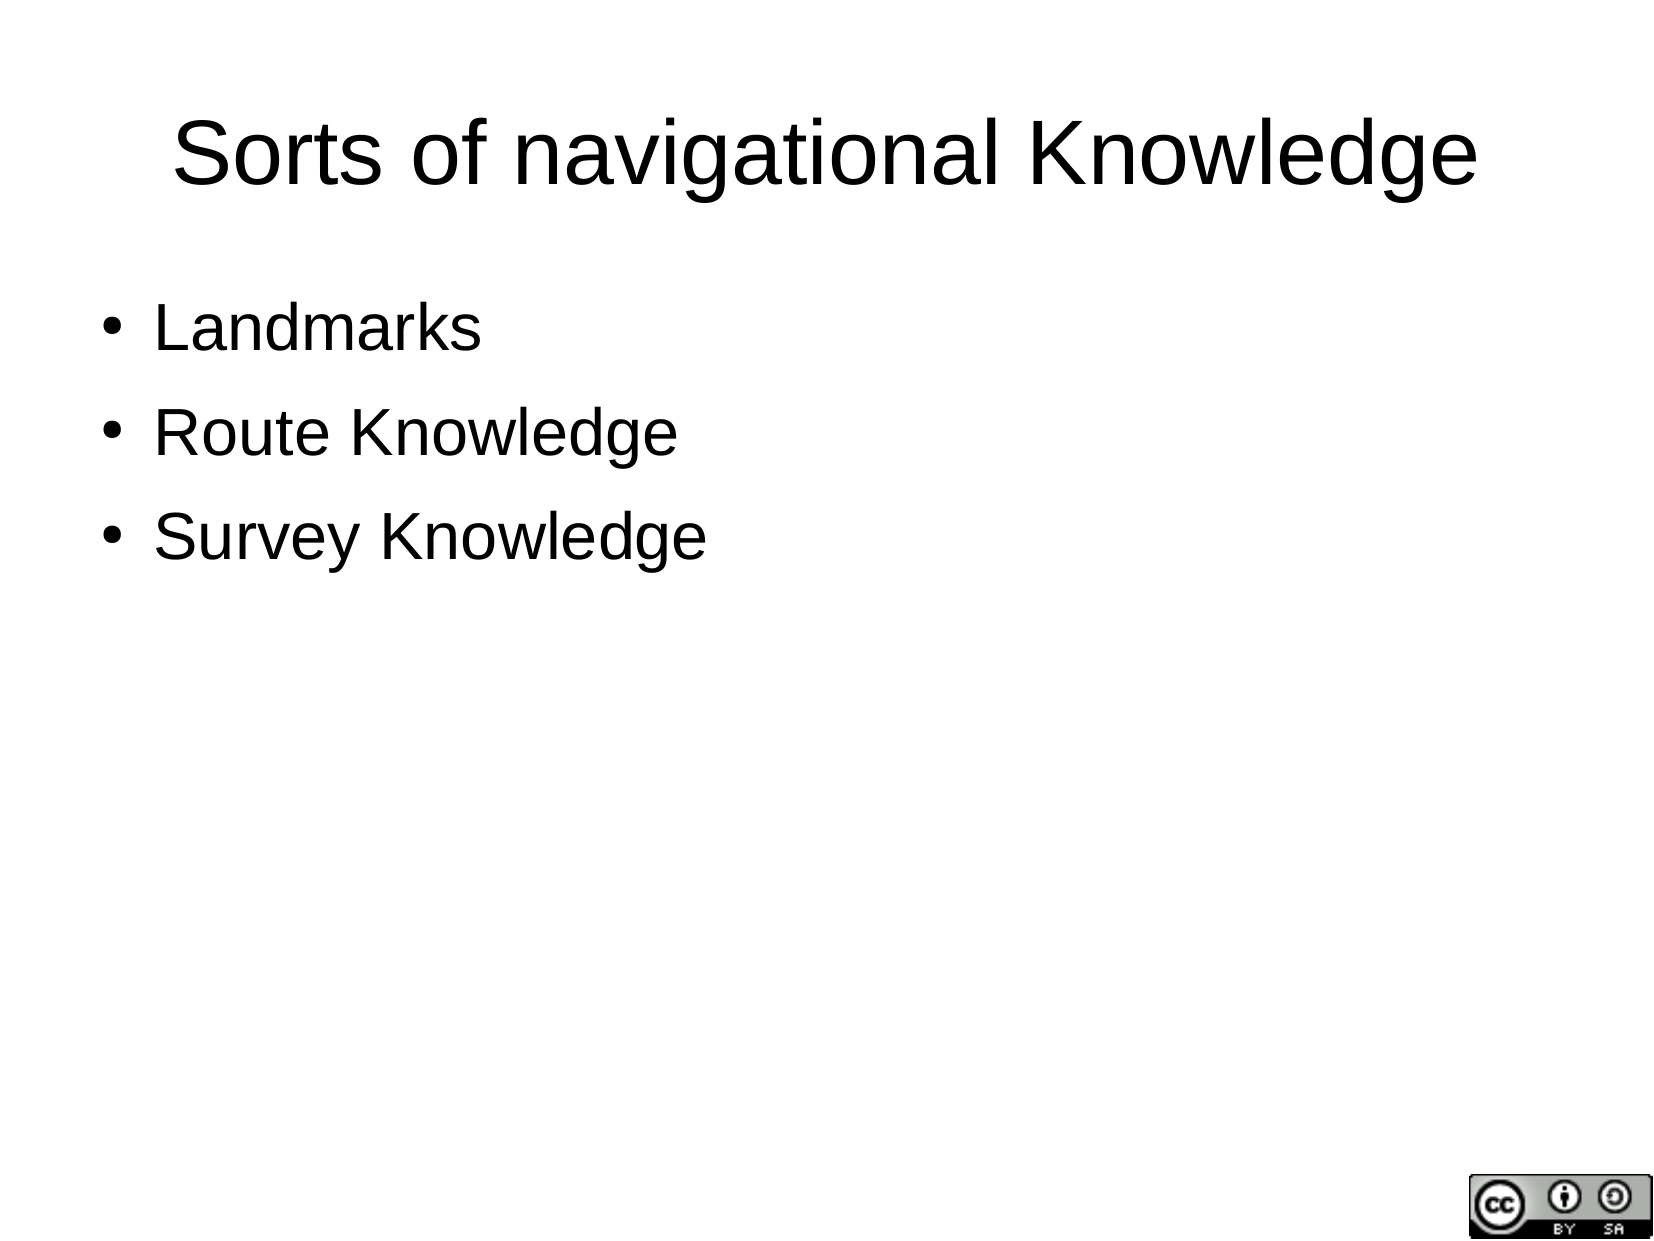

# Sorts of navigational Knowledge
Landmarks
Route Knowledge
Survey Knowledge